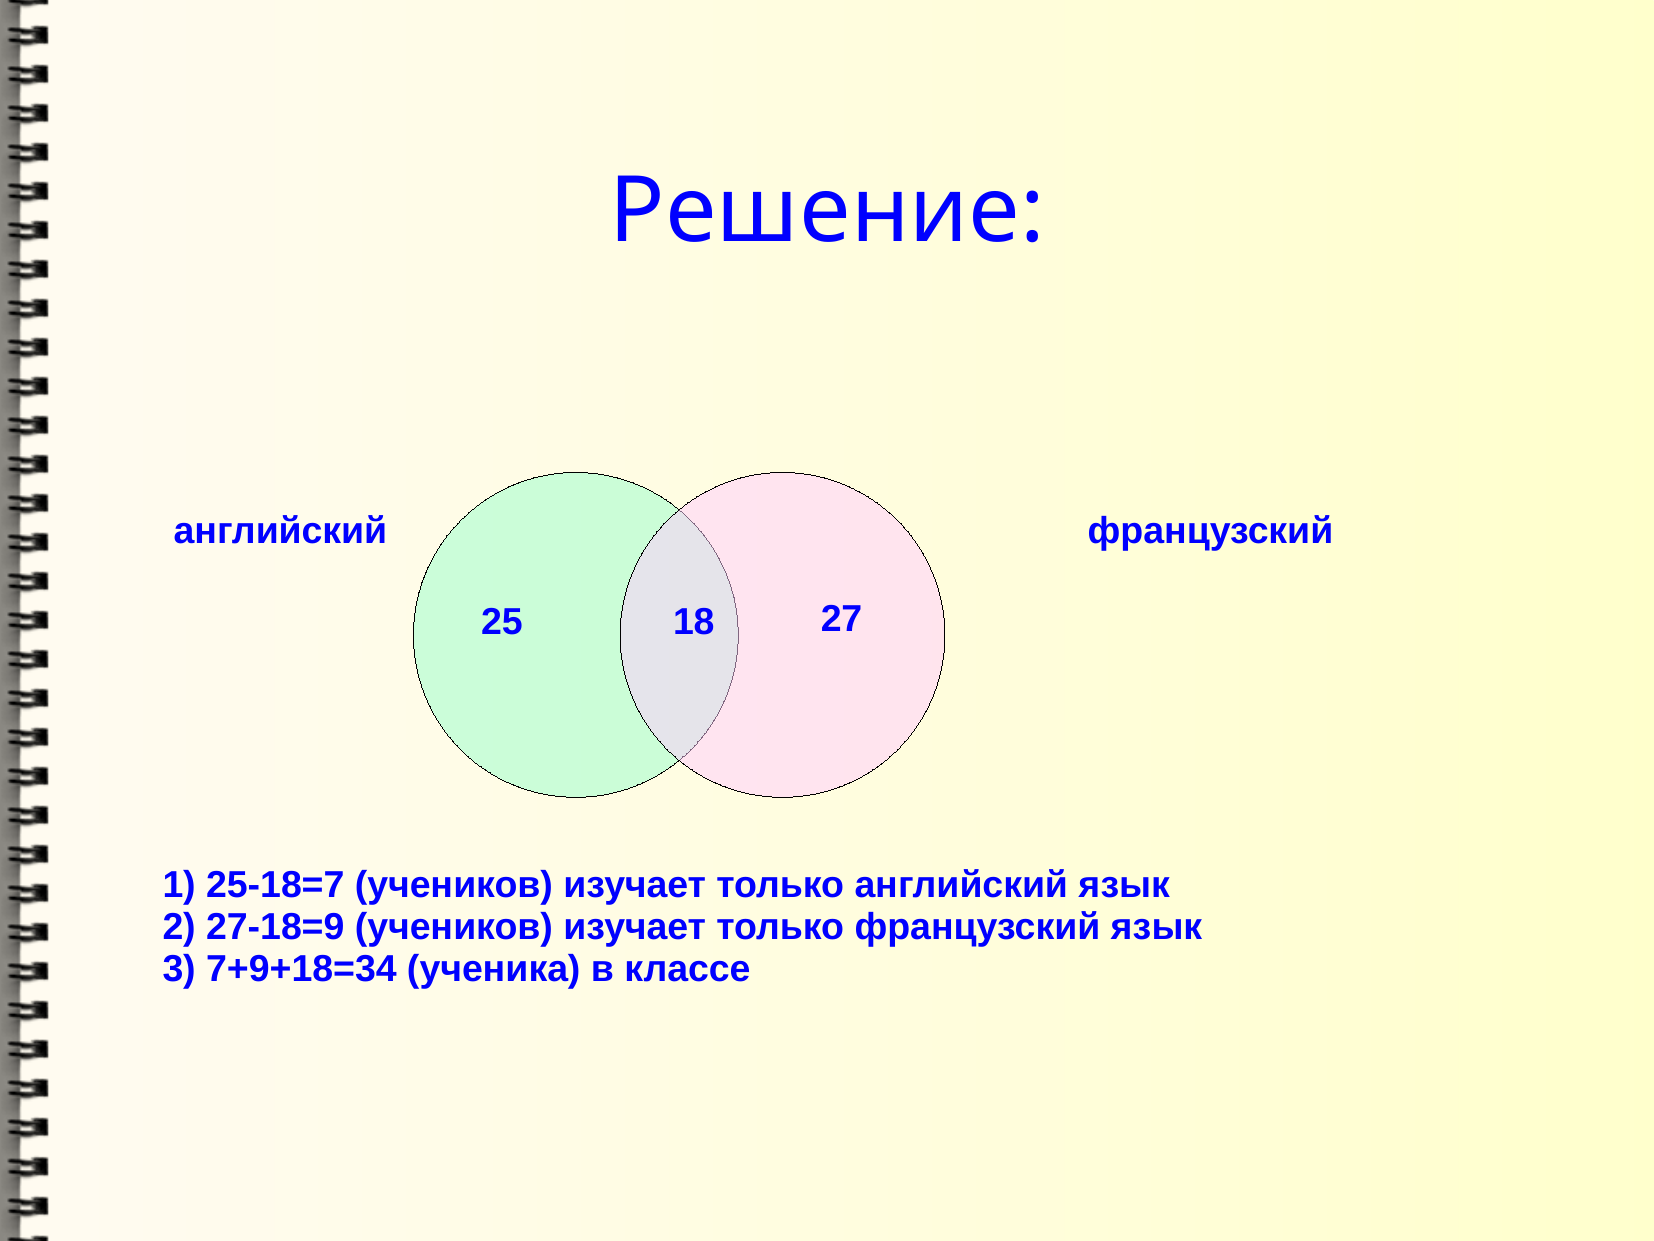

# Решение:
английский
французский
27
25
18
1) 25-18=7 (учеников) изучает только английский язык
2) 27-18=9 (учеников) изучает только французский язык
3) 7+9+18=34 (ученика) в классе